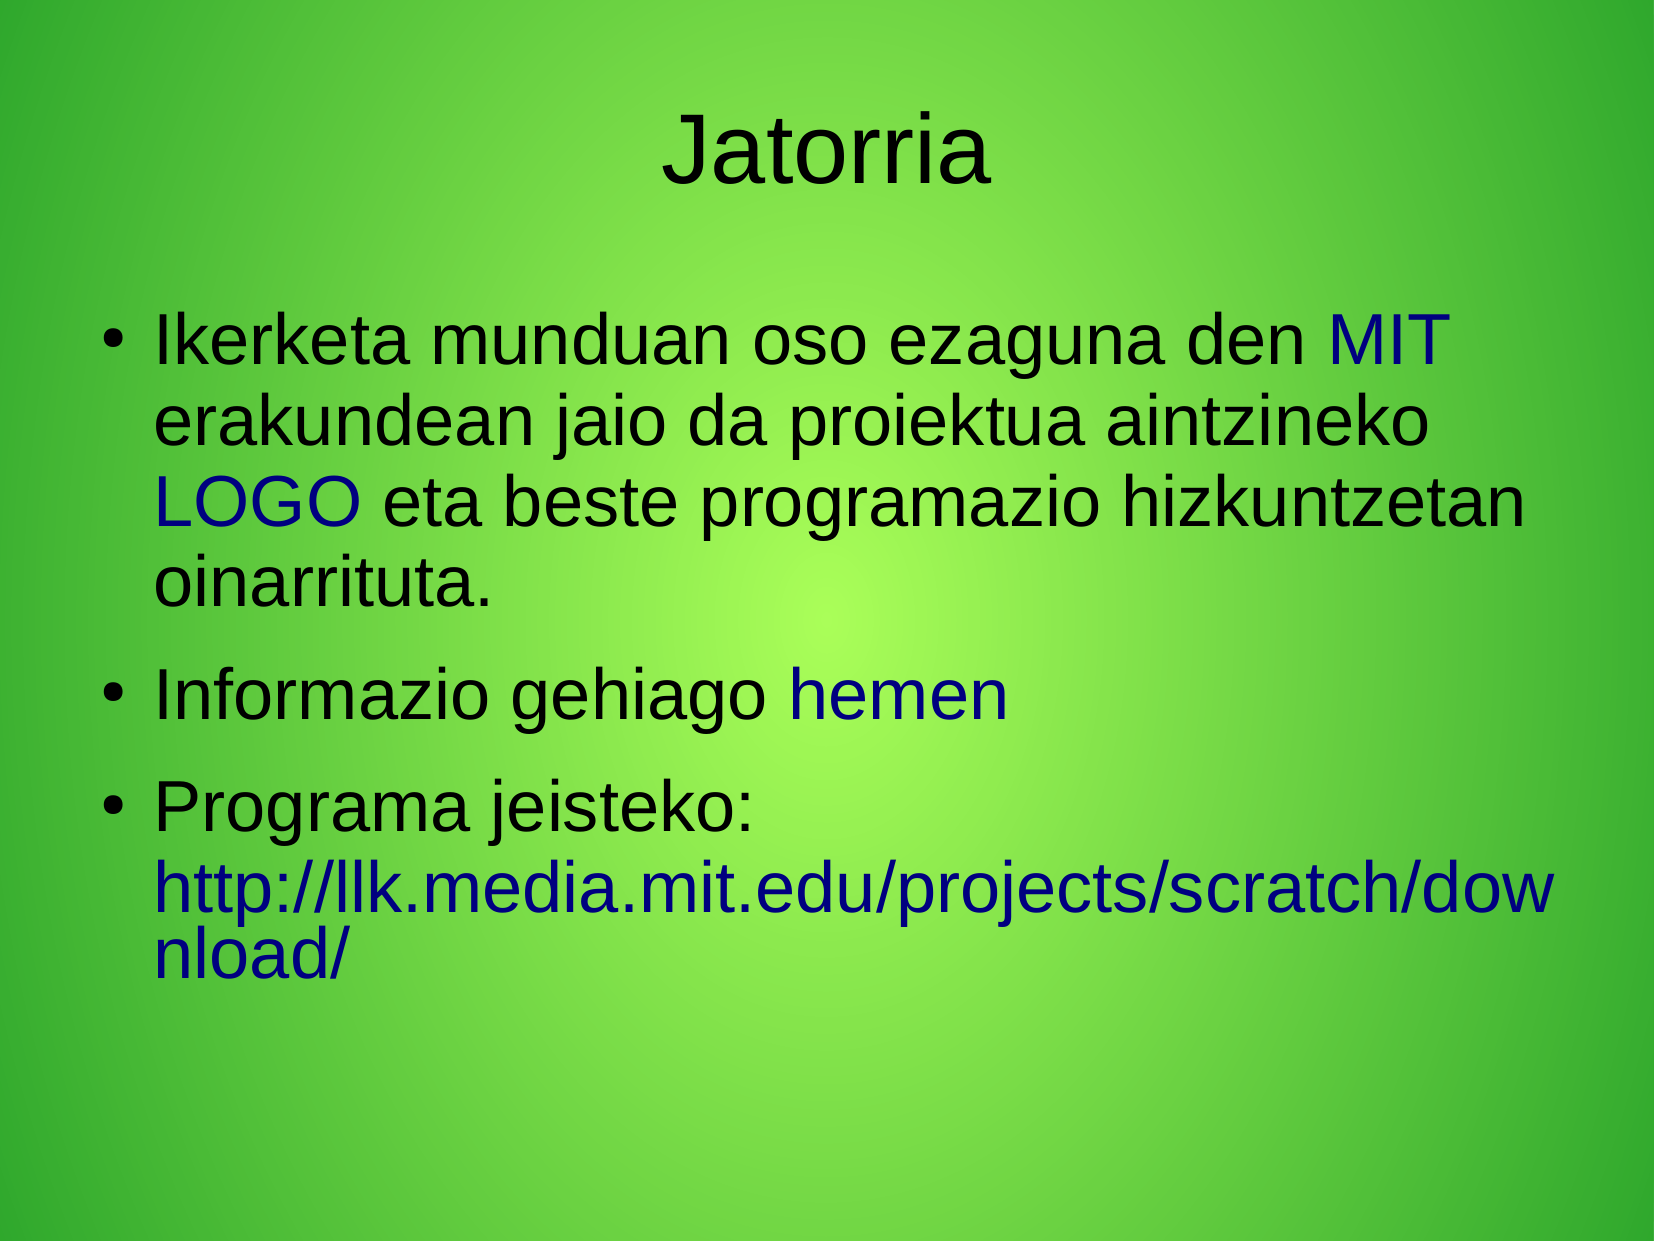

# Jatorria
Ikerketa munduan oso ezaguna den MIT erakundean jaio da proiektua aintzineko LOGO eta beste programazio hizkuntzetan oinarrituta.
Informazio gehiago hemen
Programa jeisteko: http://llk.media.mit.edu/projects/scratch/download/